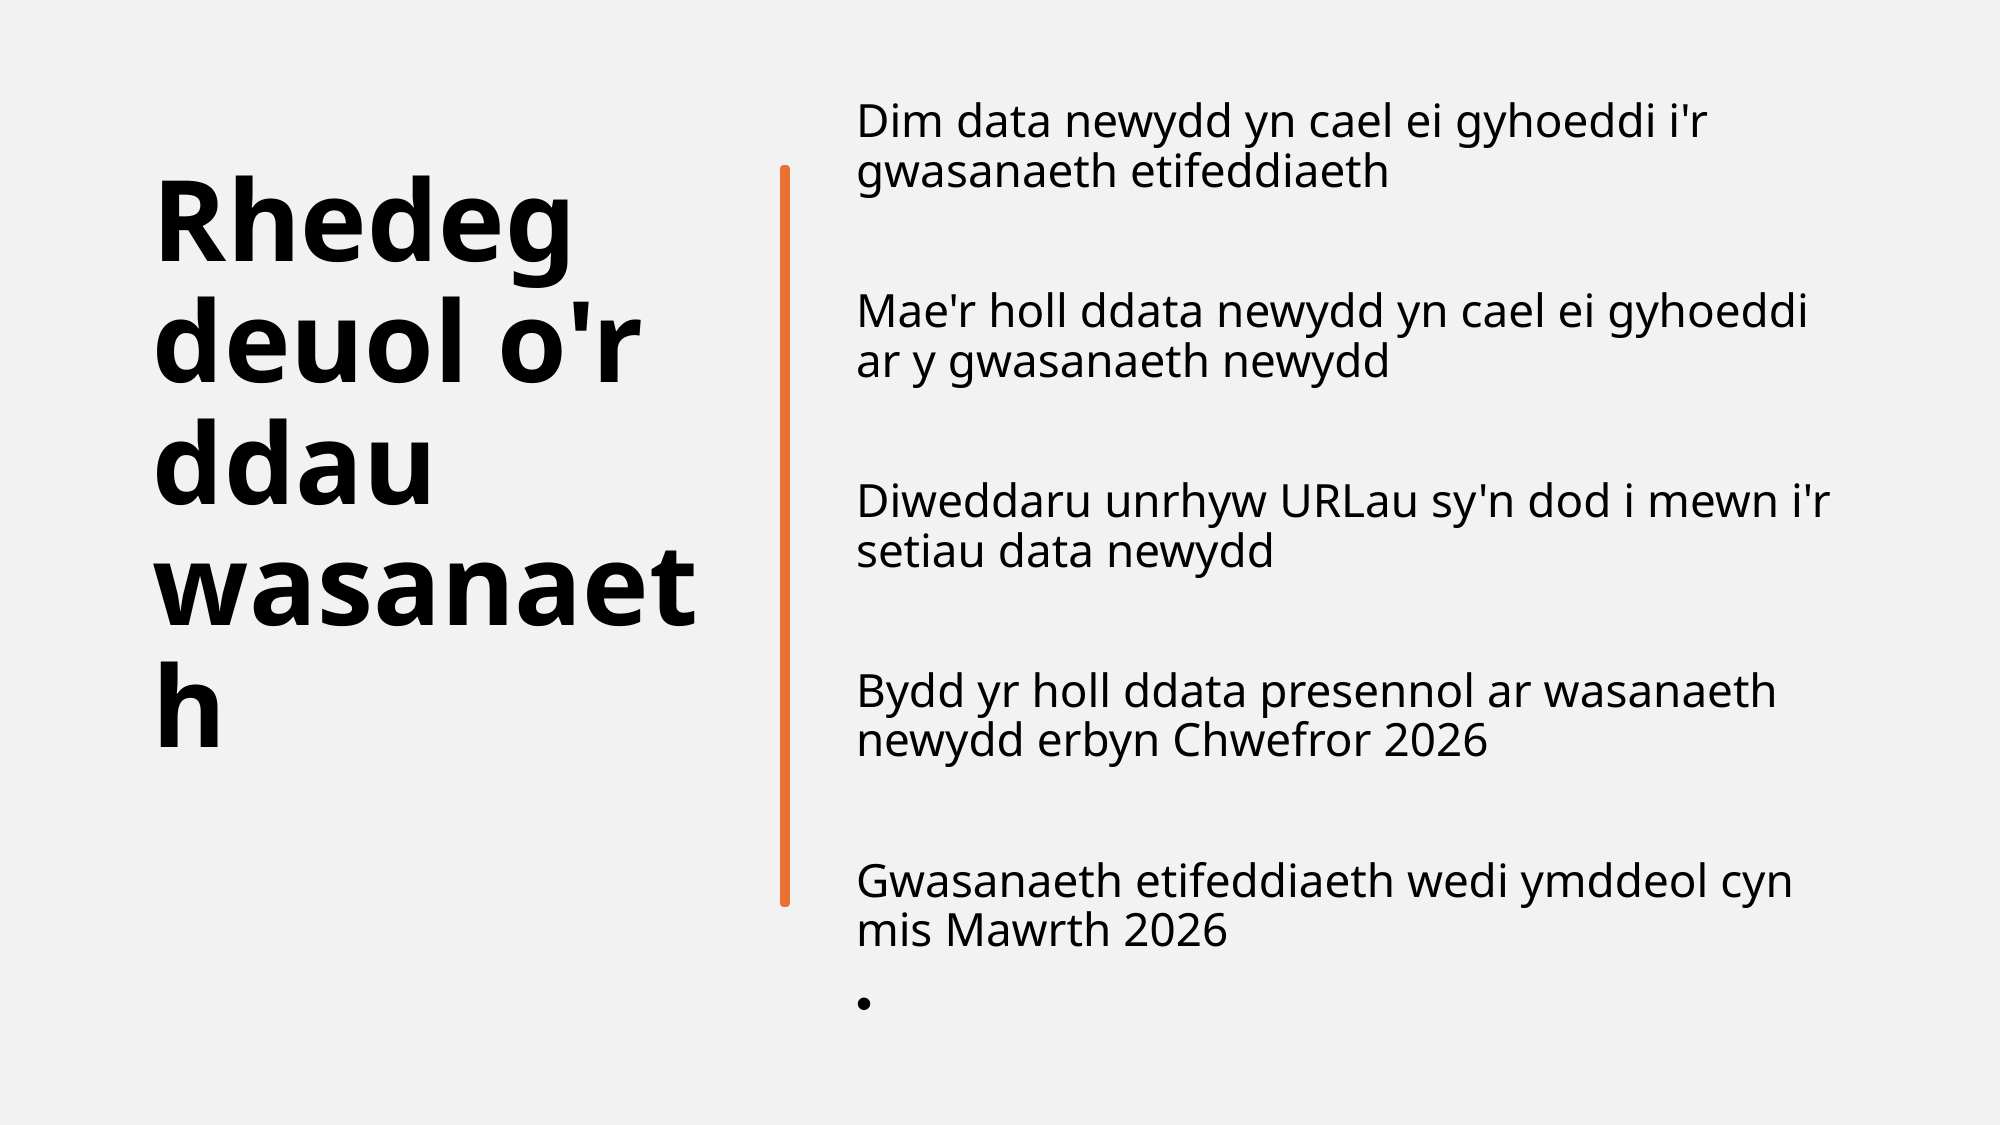

# Rhedeg deuol o'r ddau wasanaeth
Dim data newydd yn cael ei gyhoeddi i'r gwasanaeth etifeddiaeth
Mae'r holl ddata newydd yn cael ei gyhoeddi ar y gwasanaeth newydd
Diweddaru unrhyw URLau sy'n dod i mewn i'r setiau data newydd
Bydd yr holl ddata presennol ar wasanaeth newydd erbyn Chwefror 2026
Gwasanaeth etifeddiaeth wedi ymddeol cyn mis Mawrth 2026